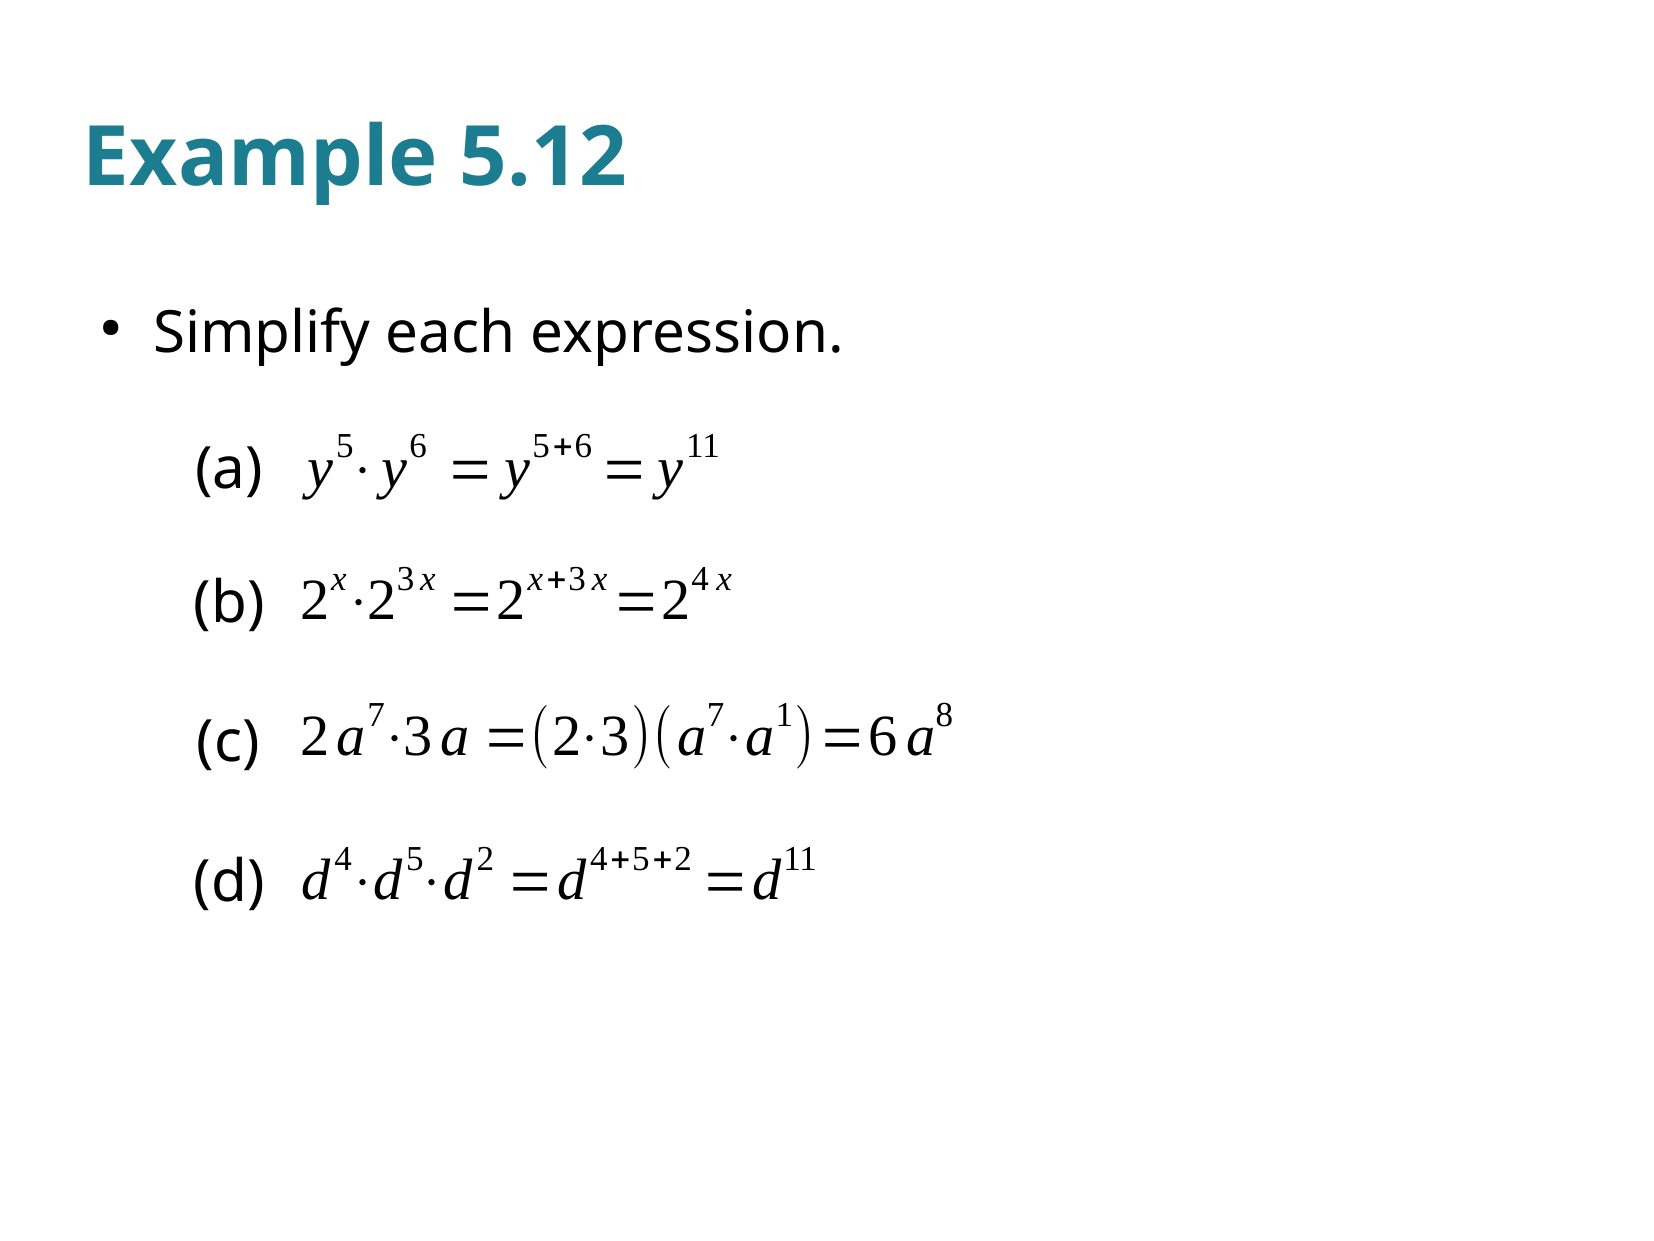

# Example 5.12
Simplify each expression.
(a)
(b)
(c)
(d)